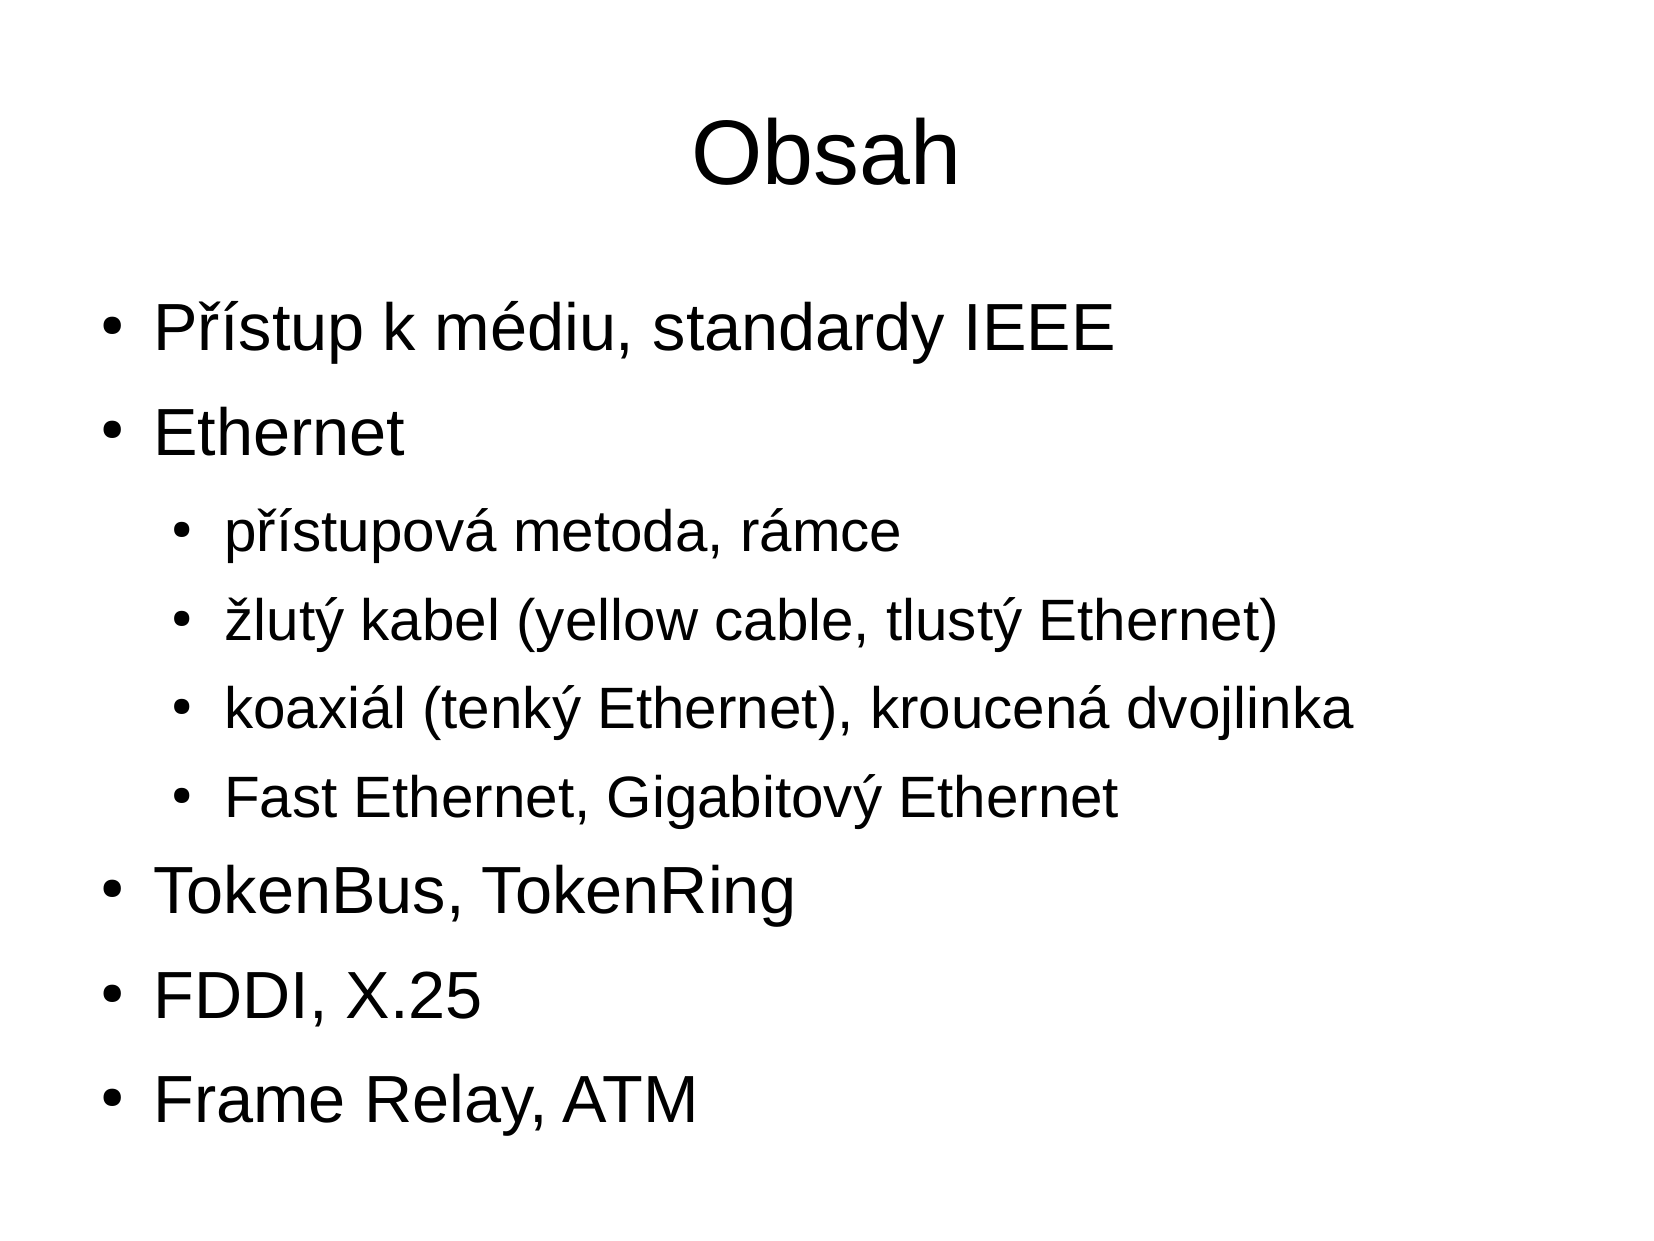

# Obsah
Přístup k médiu, standardy IEEE
Ethernet
přístupová metoda, rámce
žlutý kabel (yellow cable, tlustý Ethernet)
koaxiál (tenký Ethernet), kroucená dvojlinka
Fast Ethernet, Gigabitový Ethernet
TokenBus, TokenRing
FDDI, X.25
Frame Relay, ATM